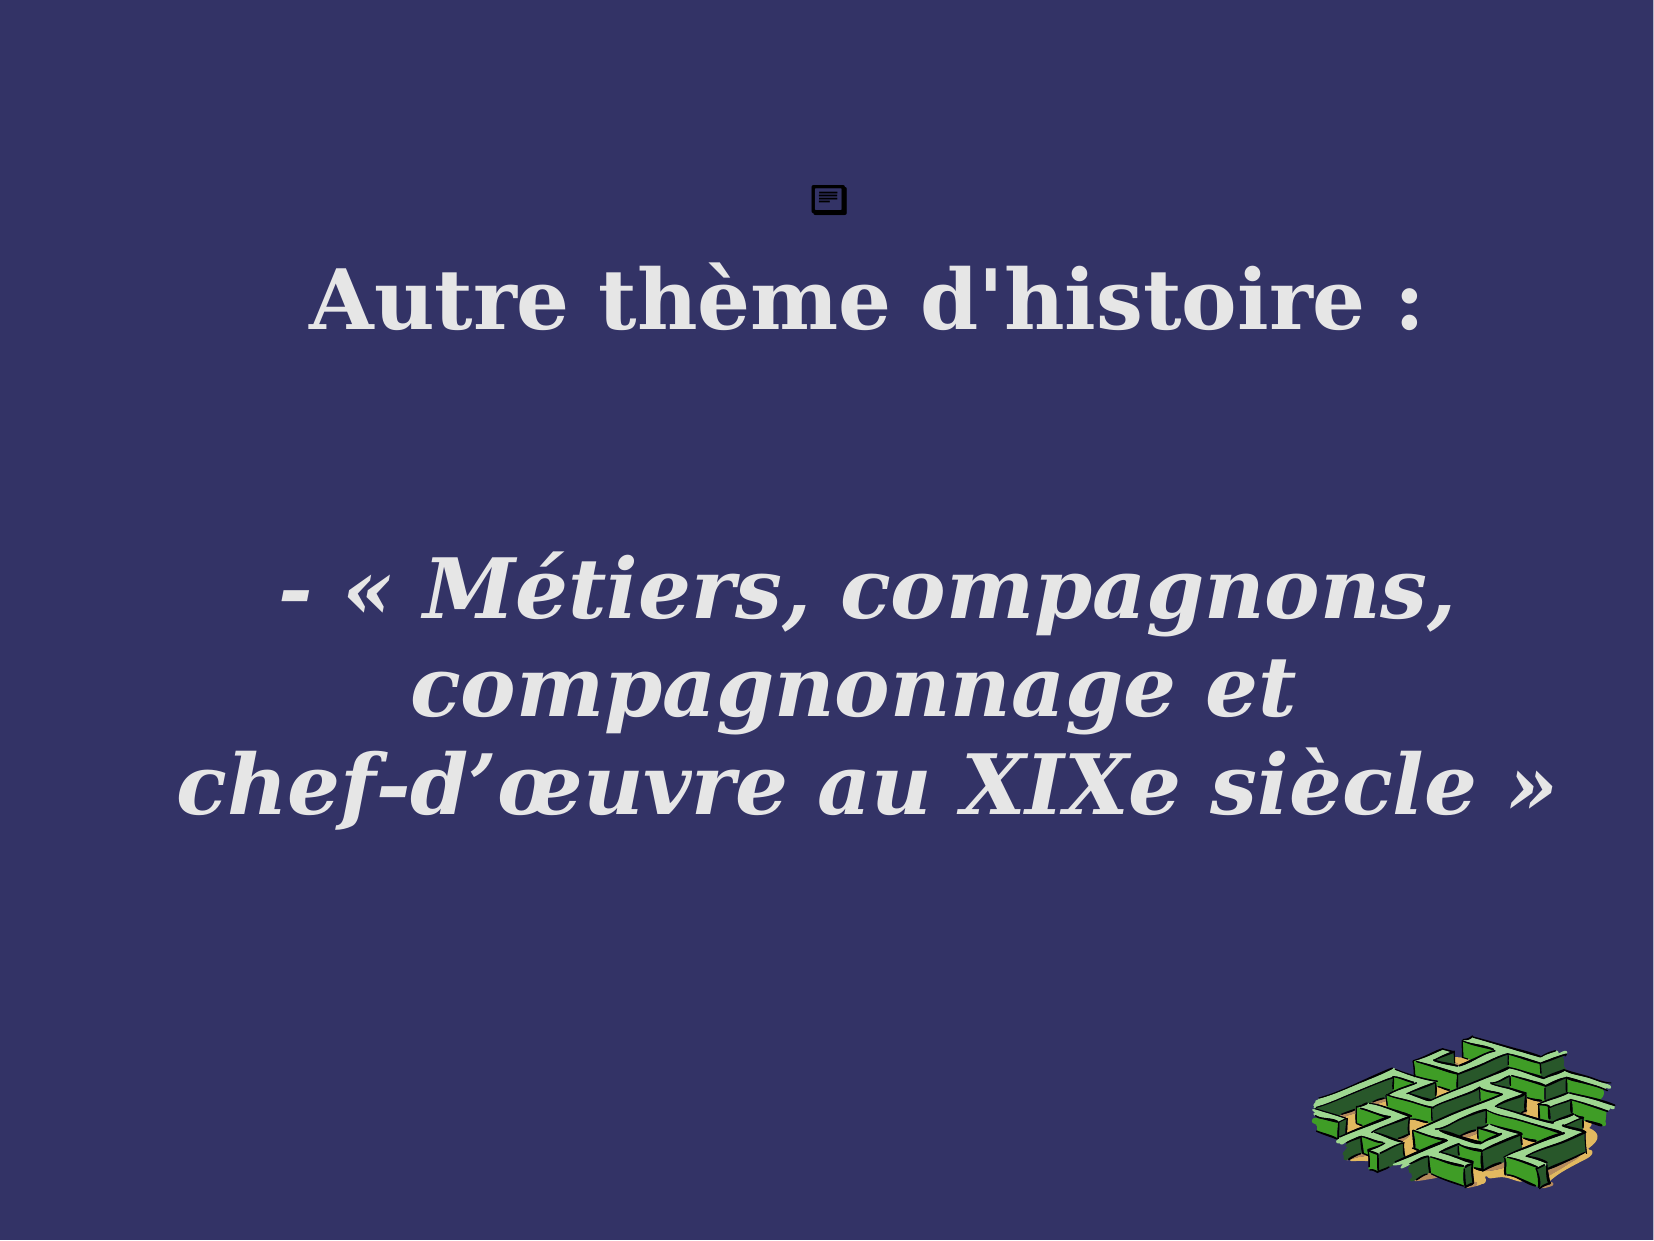

# Autre thème d'histoire : - « Métiers, compagnons, compagnonnage et chef-d’œuvre au XIXe siècle »